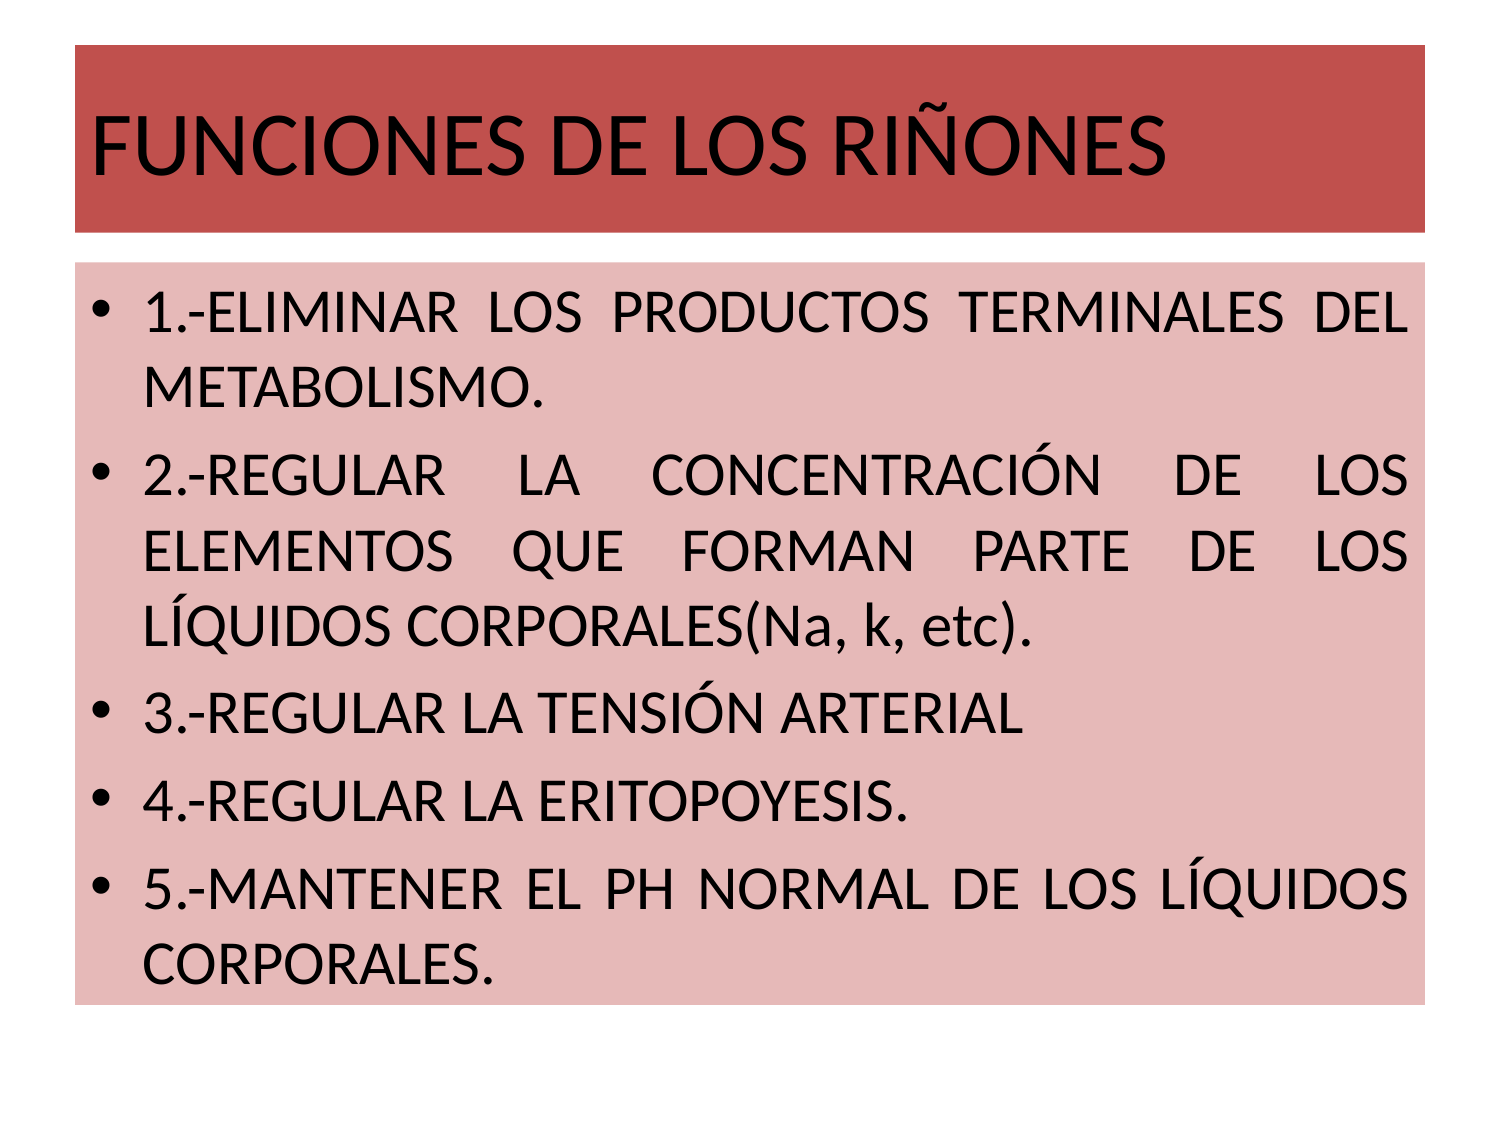

# FUNCIONES DE LOS RIÑONES
1.-ELIMINAR LOS PRODUCTOS TERMINALES DEL METABOLISMO.
2.-REGULAR LA CONCENTRACIÓN DE LOS ELEMENTOS QUE FORMAN PARTE DE LOS LÍQUIDOS CORPORALES(Na, k, etc).
3.-REGULAR LA TENSIÓN ARTERIAL
4.-REGULAR LA ERITOPOYESIS.
5.-MANTENER EL PH NORMAL DE LOS LÍQUIDOS CORPORALES.